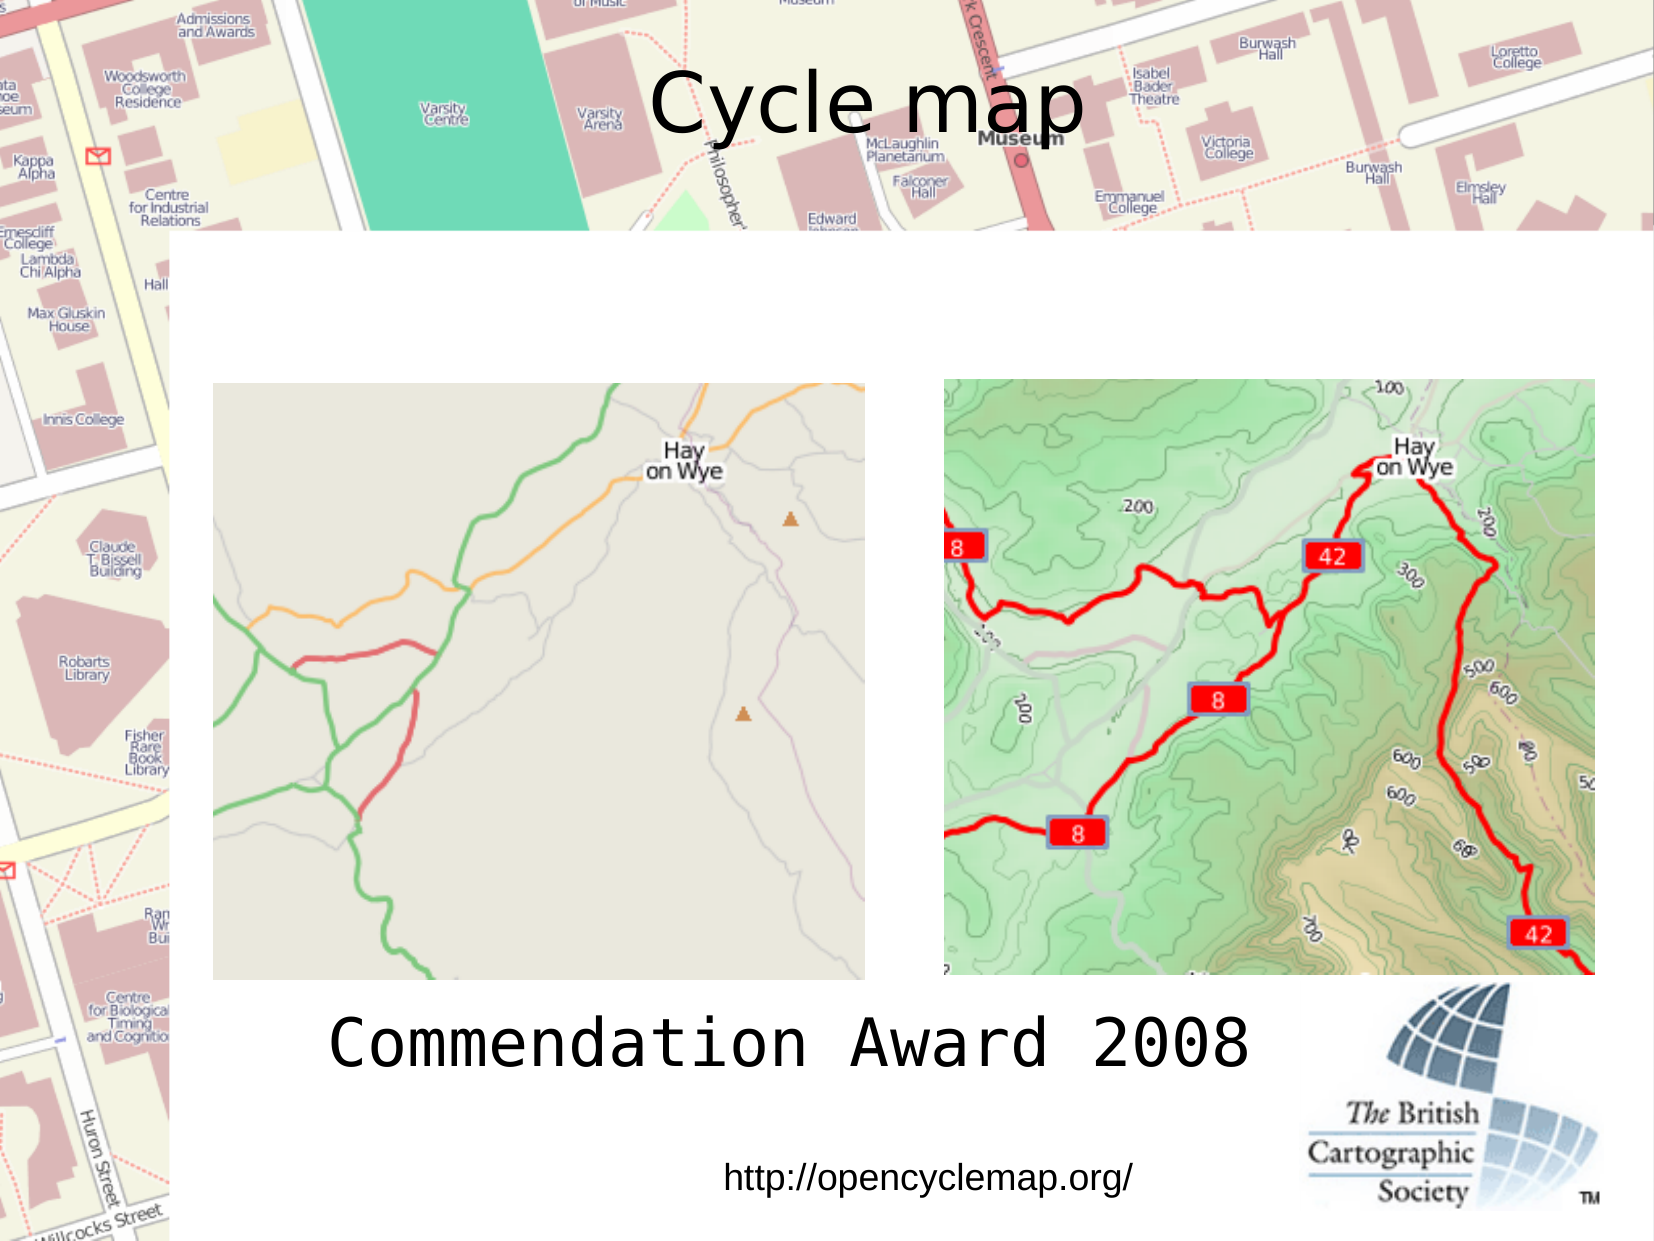

# Cycle map
Commendation Award 2008
http://opencyclemap.org/